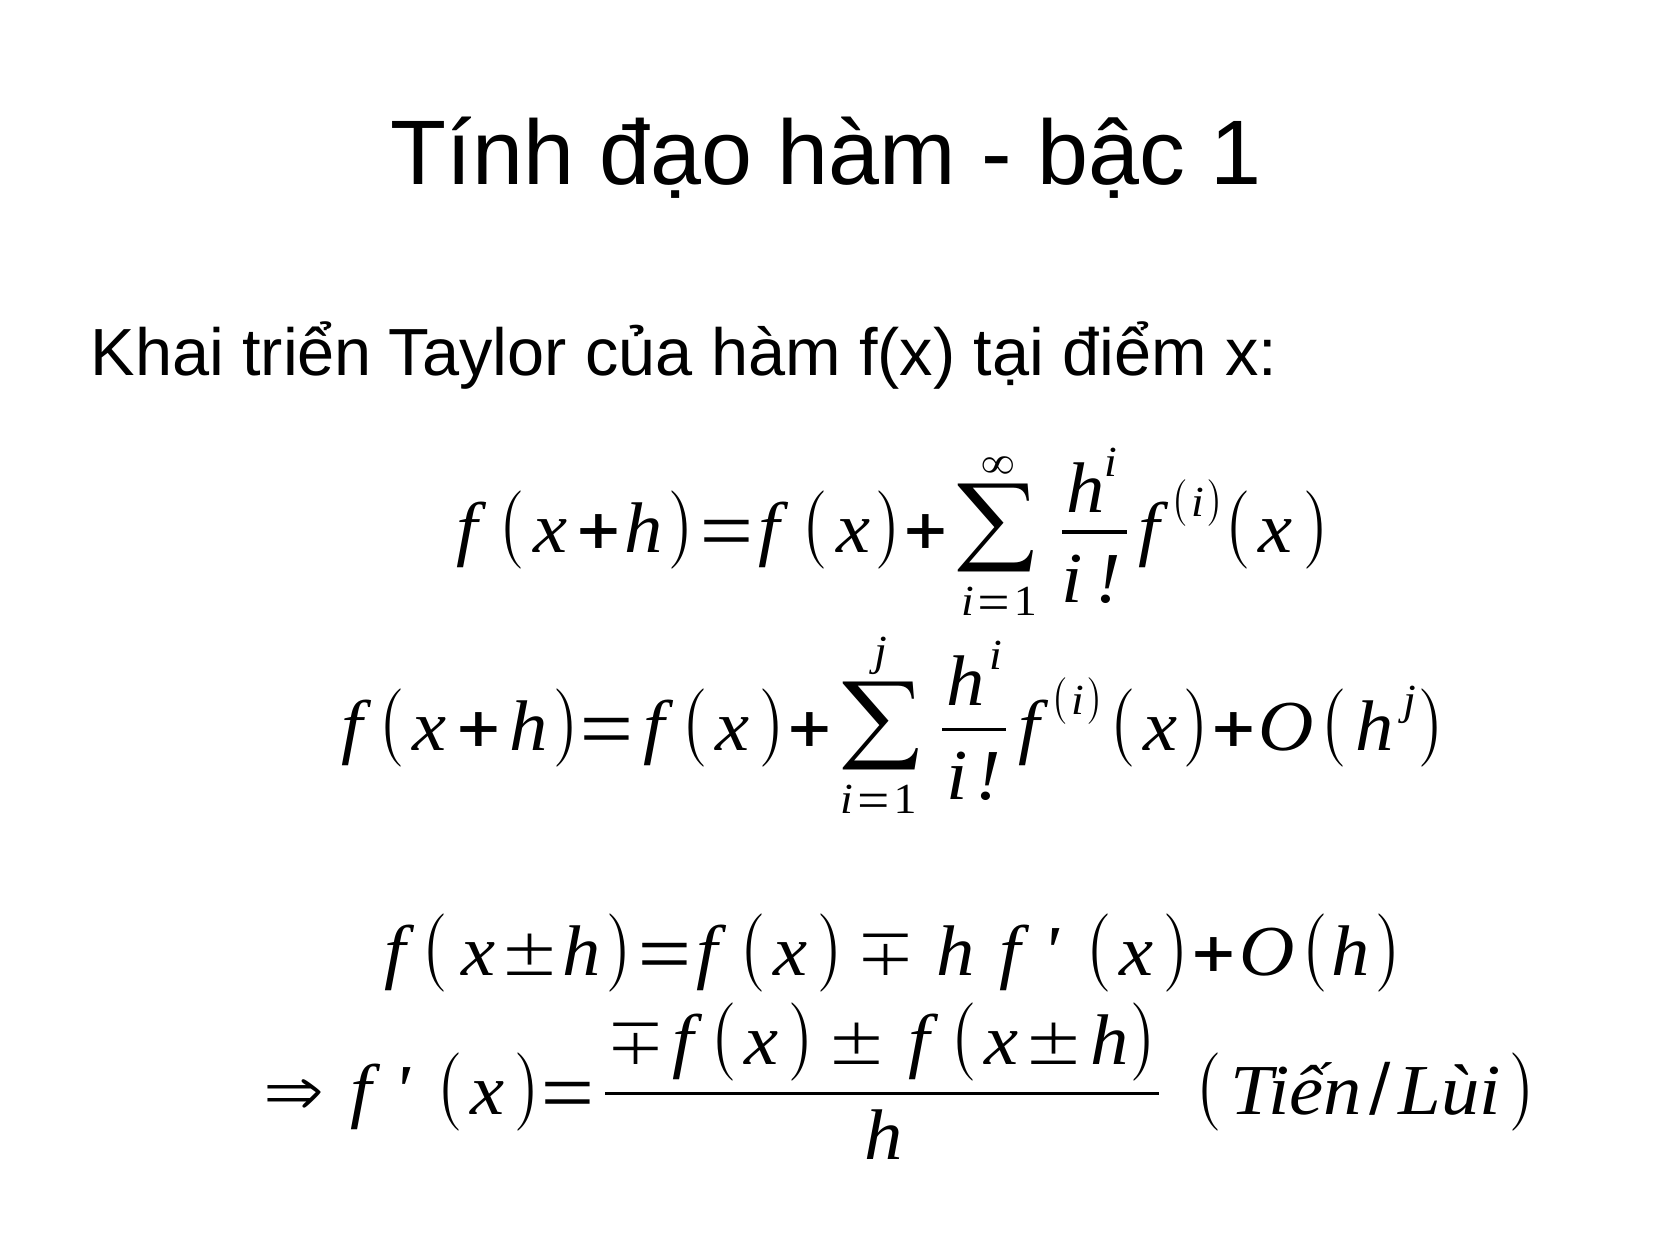

# Tính đạo hàm - bậc 1
Khai triển Taylor của hàm f(x) tại điểm x: